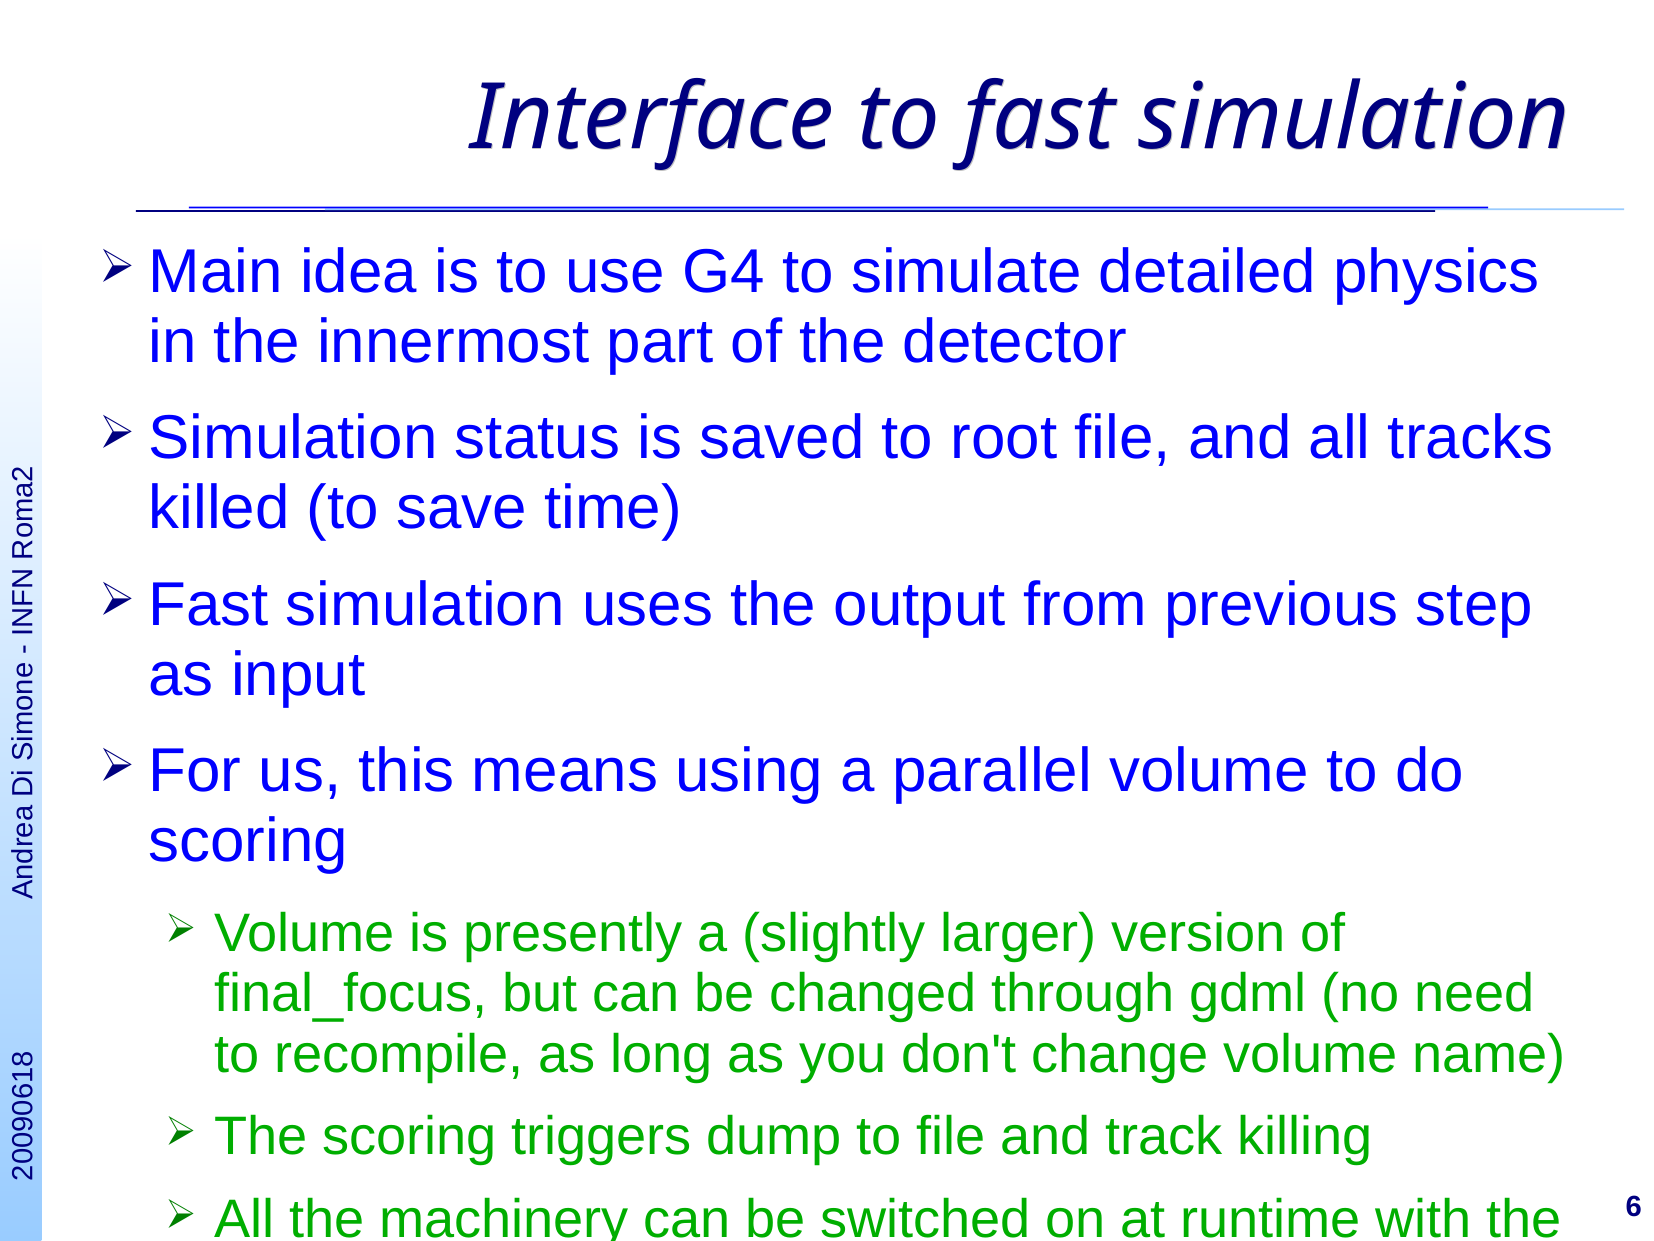

# Interface to fast simulation
Main idea is to use G4 to simulate detailed physics in the innermost part of the detector
Simulation status is saved to root file, and all tracks killed (to save time)
Fast simulation uses the output from previous step as input
For us, this means using a parallel volume to do scoring
Volume is presently a (slightly larger) version of final_focus, but can be changed through gdml (no need to recompile, as long as you don't change volume name)
The scoring triggers dump to file and track killing
All the machinery can be switched on at runtime with the “-f” command line option
Andrea Di Simone - INFN Roma2
20090618
6